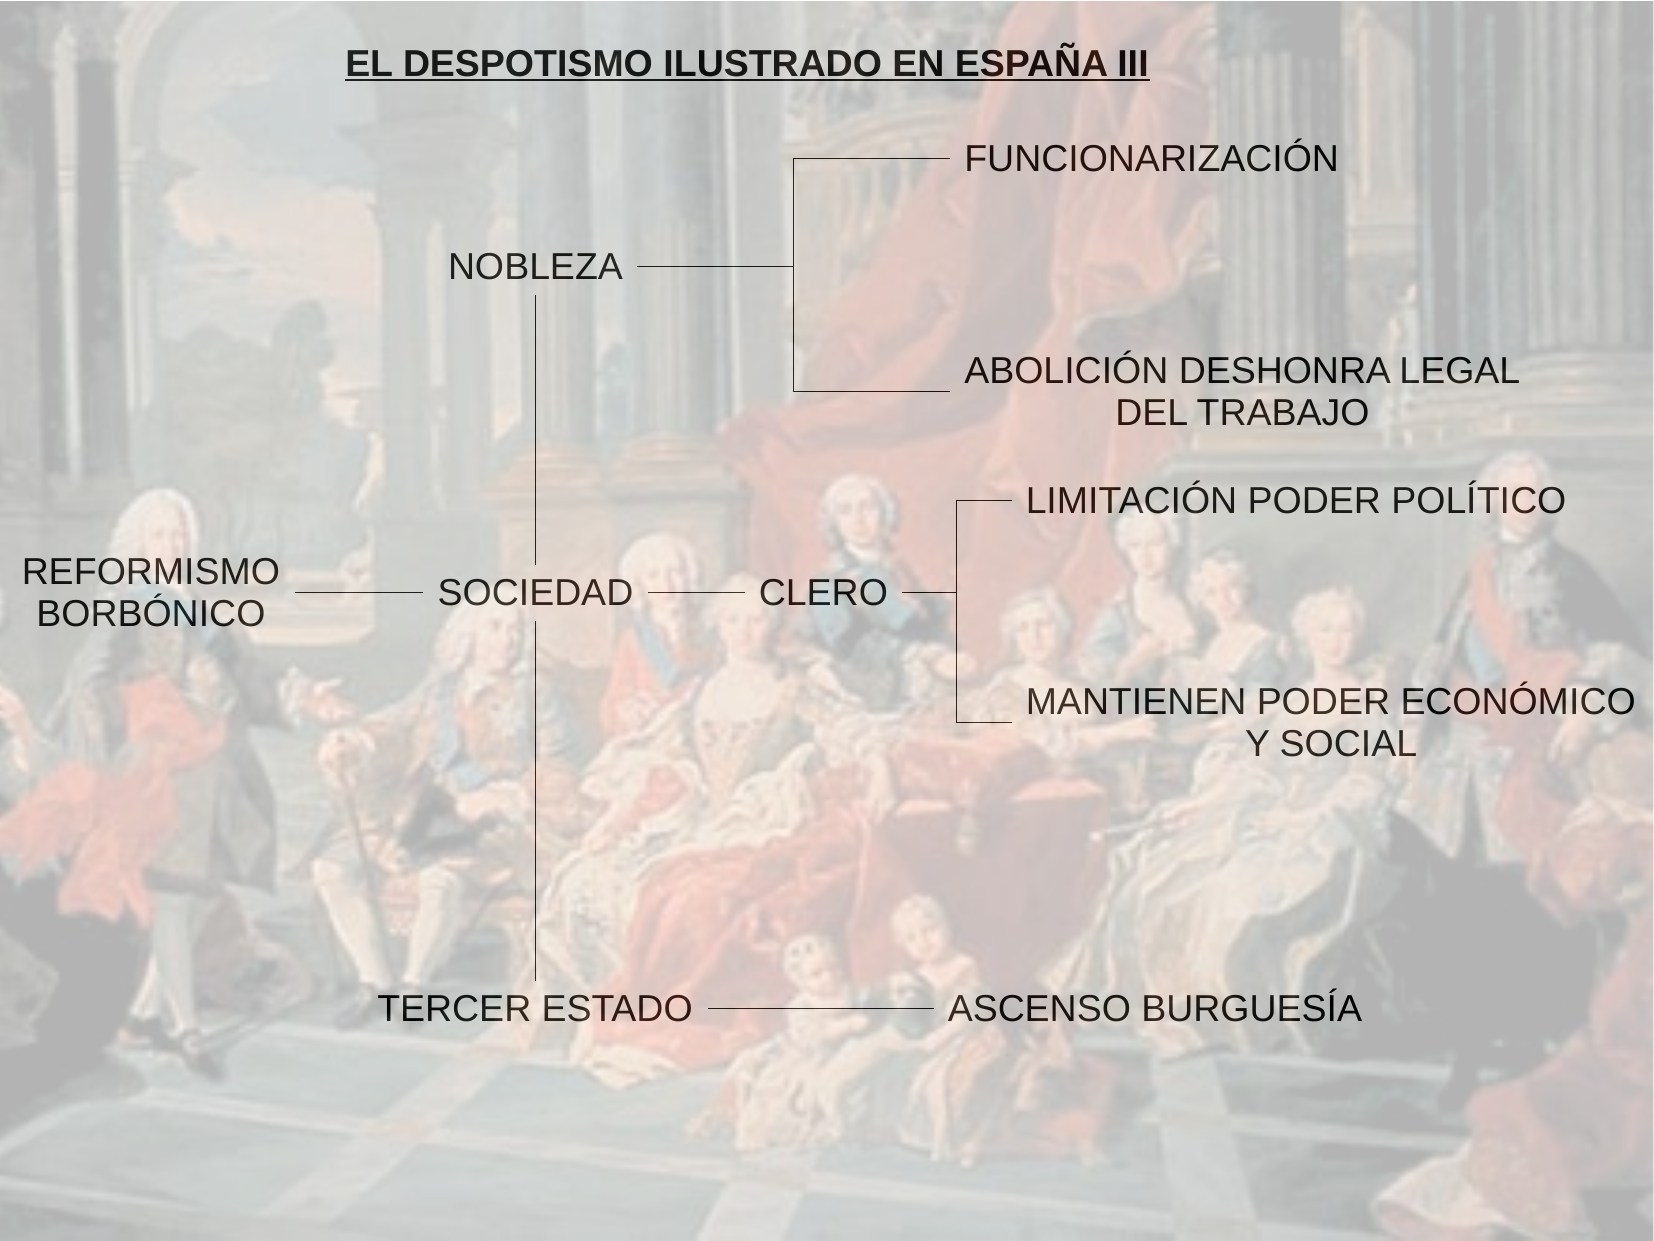

EL DESPOTISMO ILUSTRADO EN ESPAÑA III
FUNCIONARIZACIÓN
NOBLEZA
ABOLICIÓN DESHONRA LEGAL
DEL TRABAJO
LIMITACIÓN PODER POLÍTICO
REFORMISMO
BORBÓNICO
SOCIEDAD
CLERO
MANTIENEN PODER ECONÓMICO
Y SOCIAL
TERCER ESTADO
ASCENSO BURGUESÍA